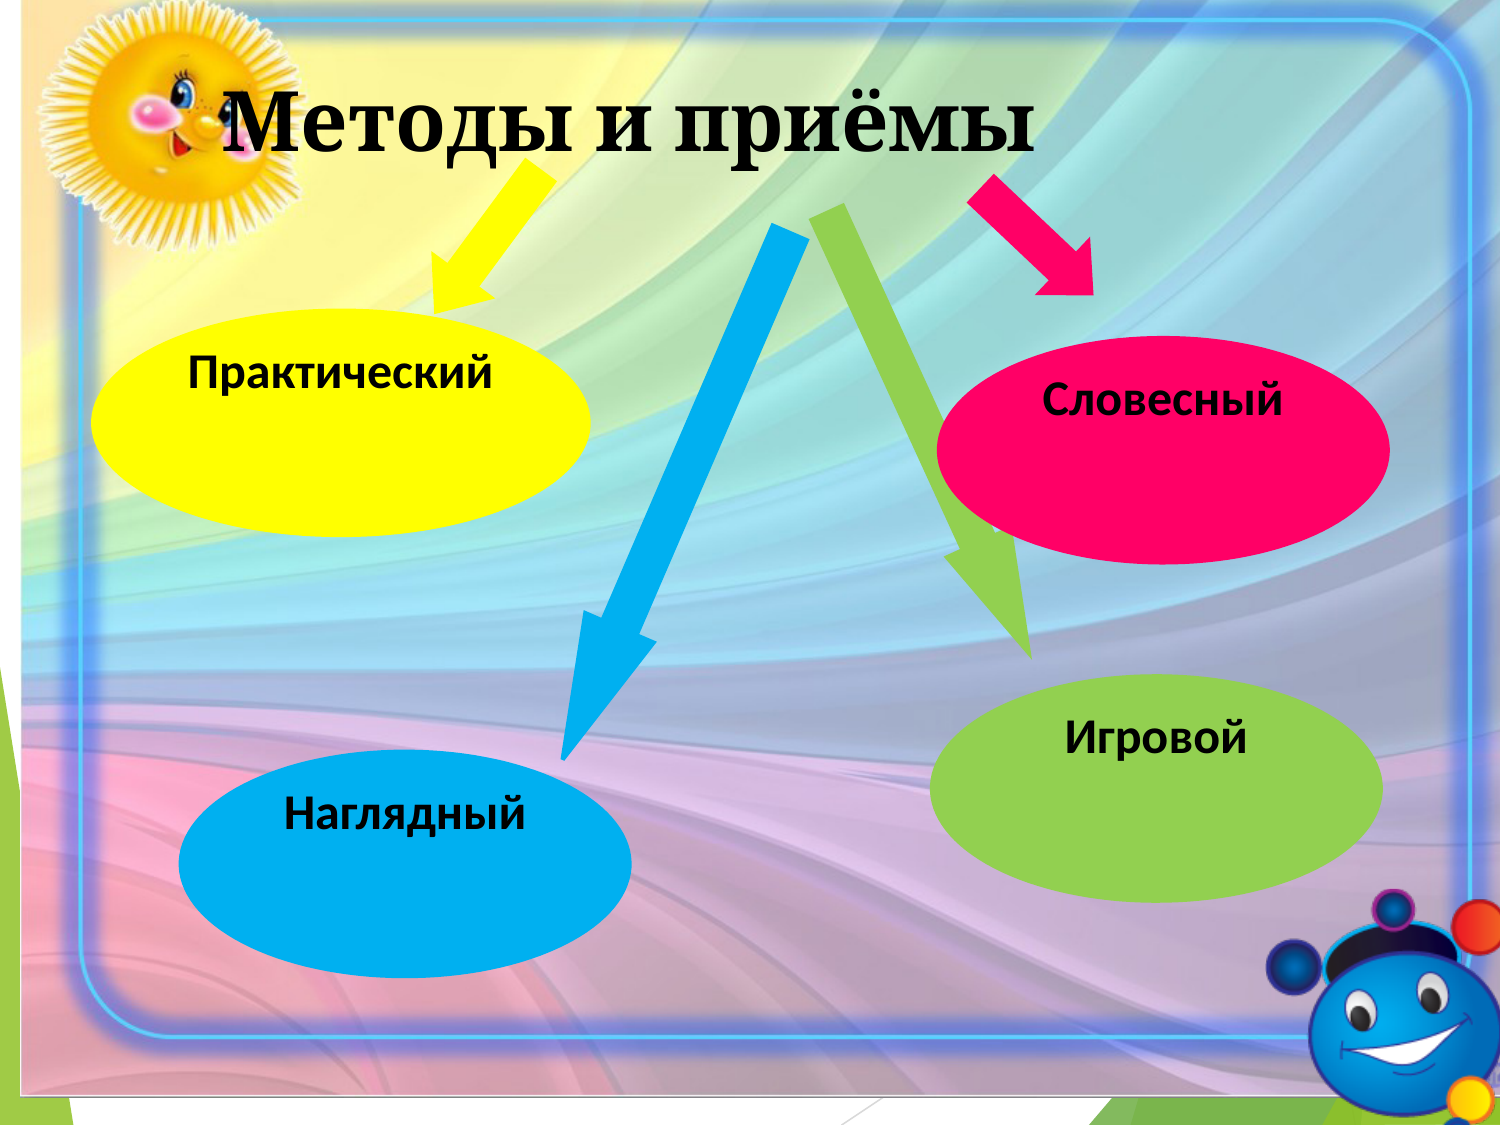

Методы и приёмы
Практический
Словесный
Игровой
Наглядный